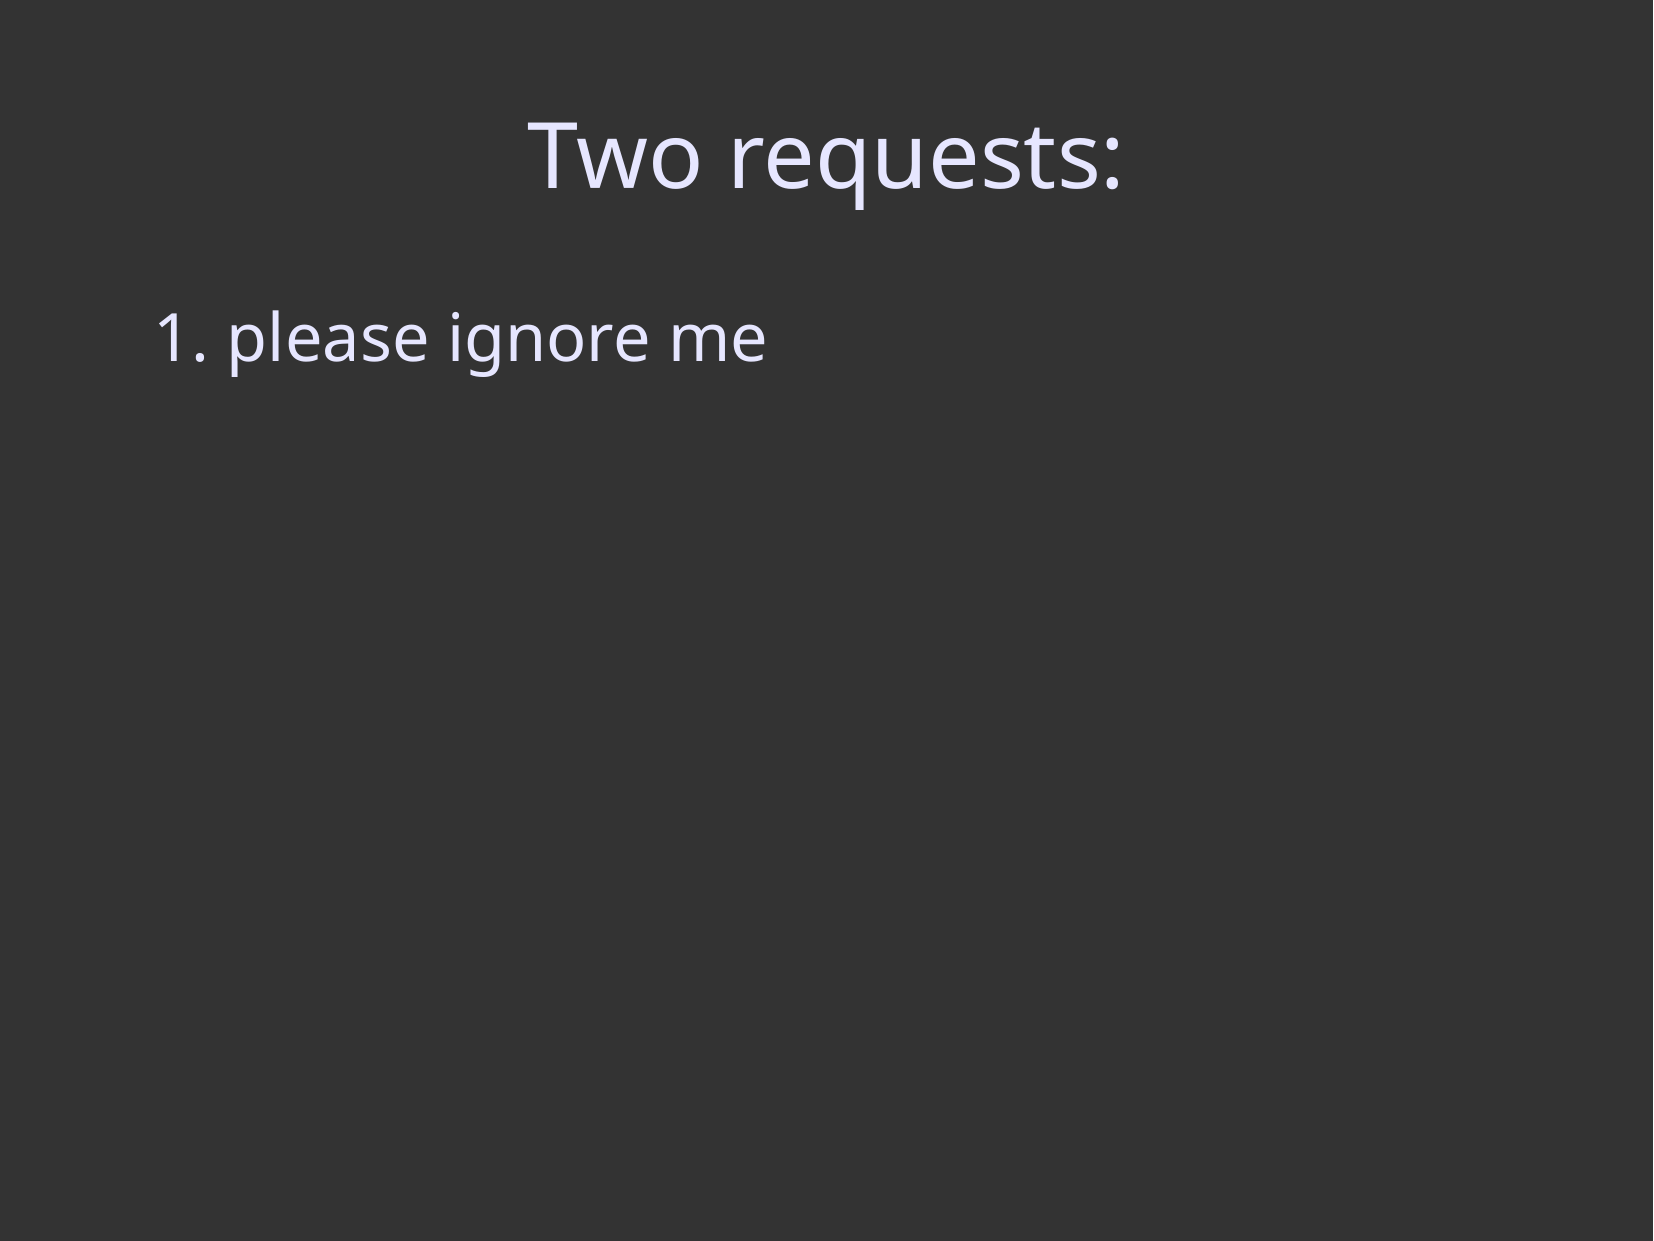

# Two requests:
1. please ignore me